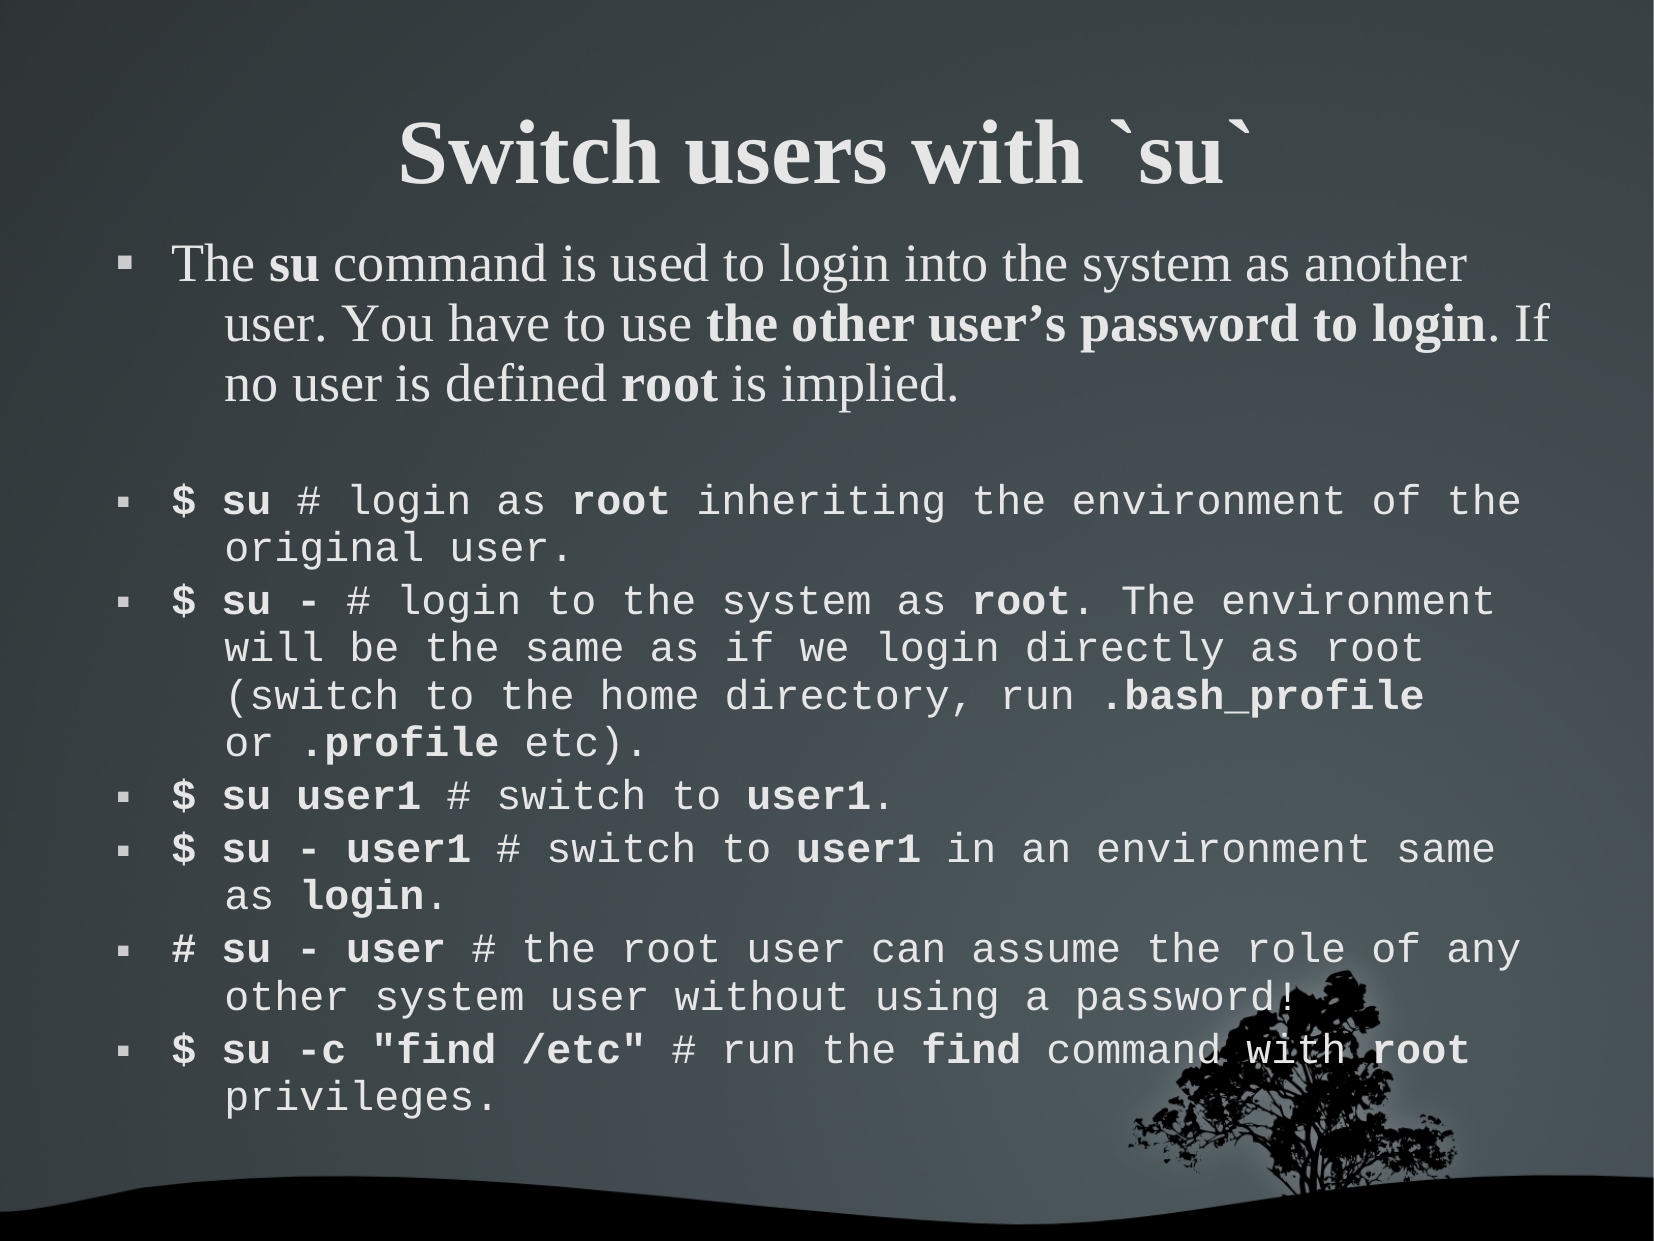

# Switch users with `su`
The su command is used to login into the system as another user. You have to use the other user’s password to login. If no user is defined root is implied.
$ su # login as root inheriting the environment of the original user.
$ su - # login to the system as root. The environment will be the same as if we login directly as root (switch to the home directory, run .bash_profile or .profile etc).
$ su user1 # switch to user1.
$ su - user1 # switch to user1 in an environment same as login.
# su - user # the root user can assume the role of any other system user without using a password!
$ su -c "find /etc" # run the find command with root privileges.